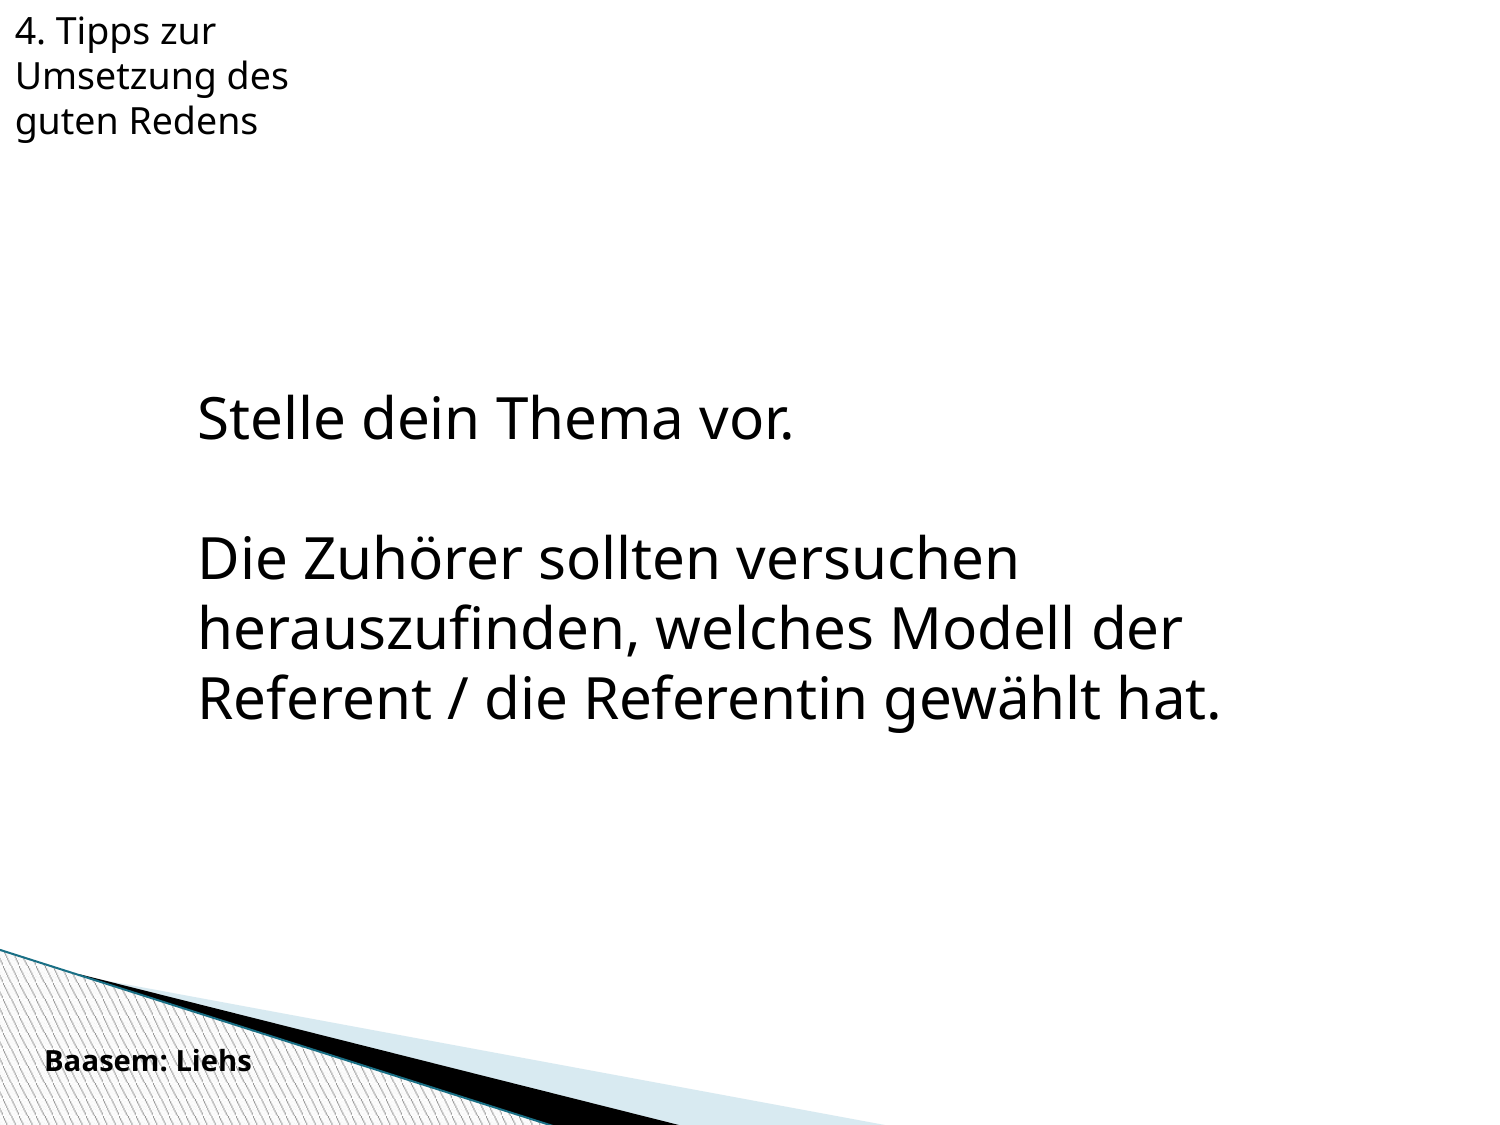

4. Tipps zur Umsetzung des guten Redens
Stelle dein Thema vor.
Die Zuhörer sollten versuchen herauszufinden, welches Modell der Referent / die Referentin gewählt hat.
Baasem: Liehs